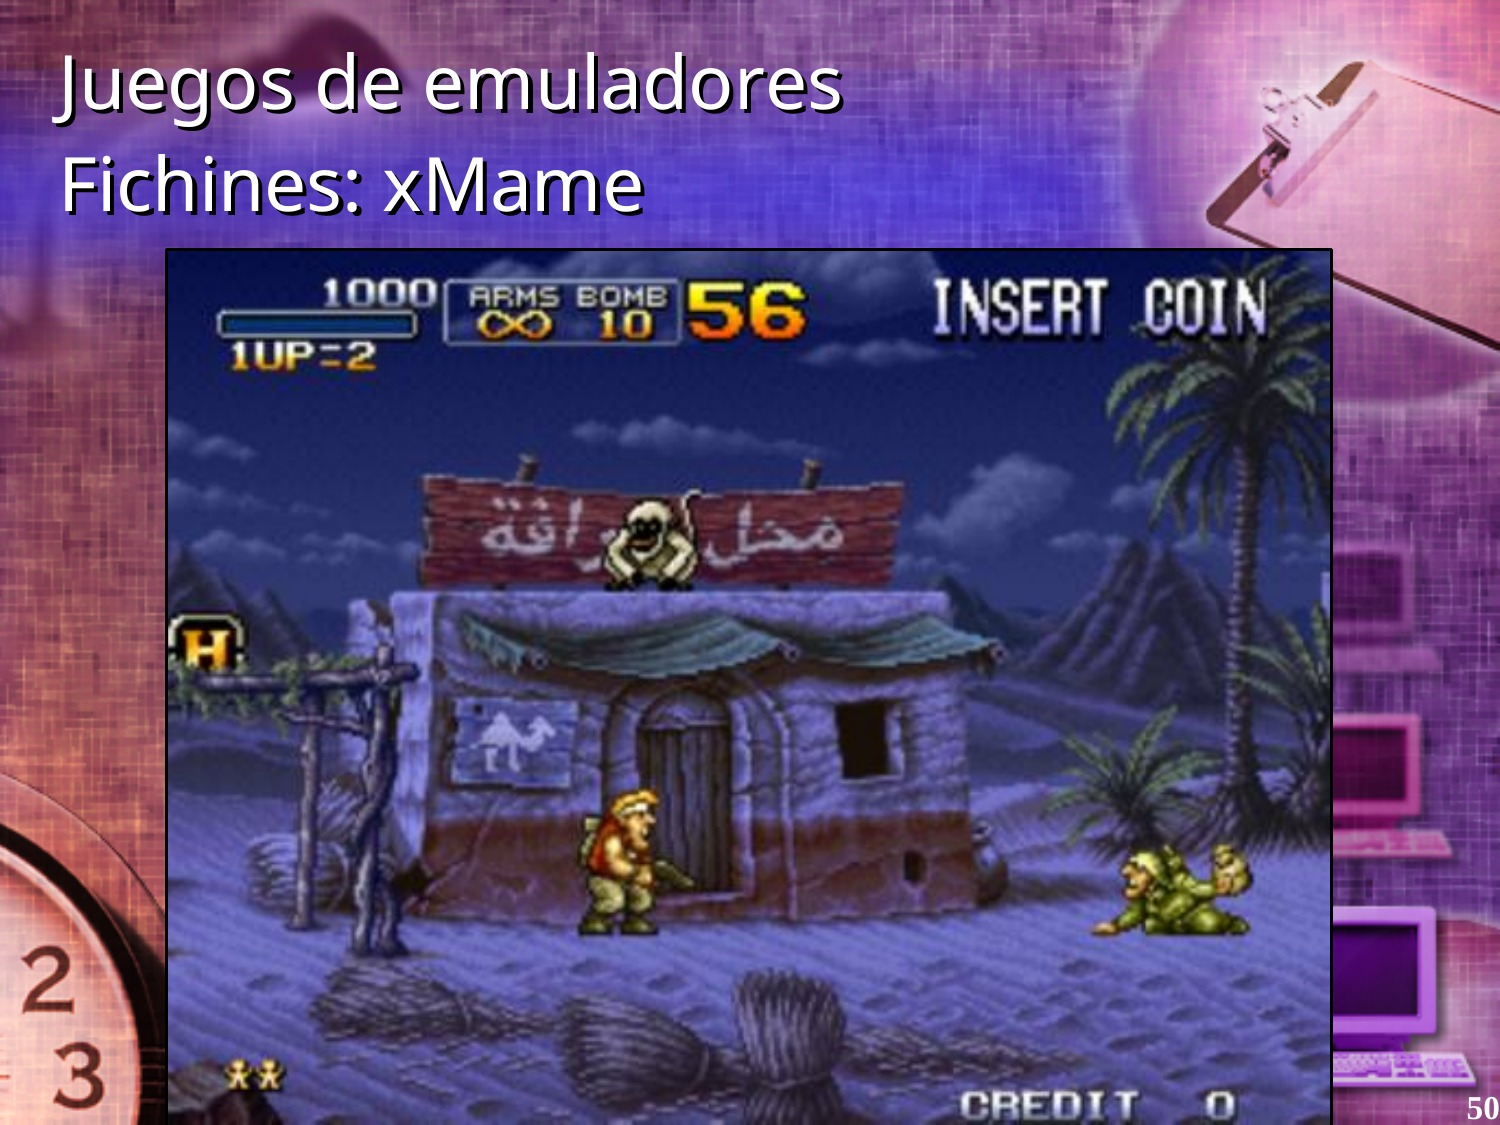

# Juegos de emuladores Fichines: xMame
50